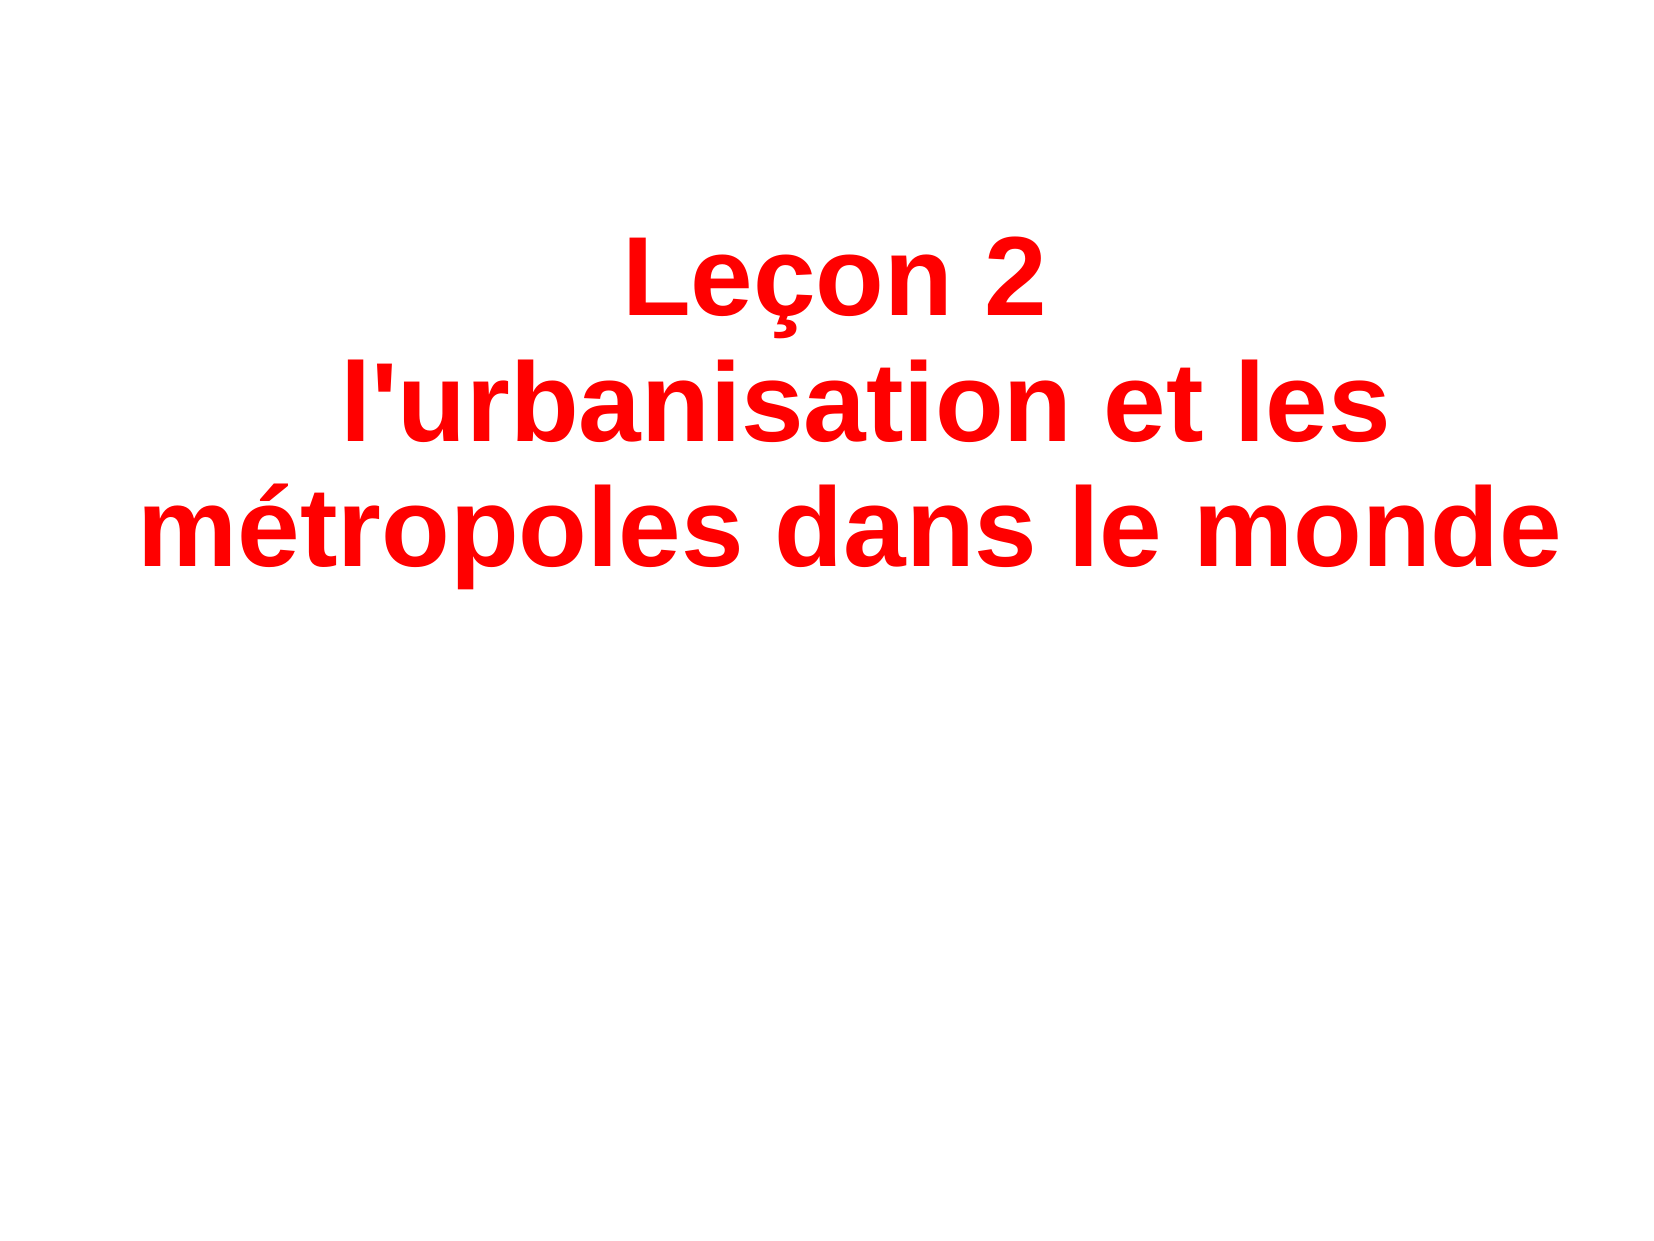

# Leçon 2 l'urbanisation et les métropoles dans le monde